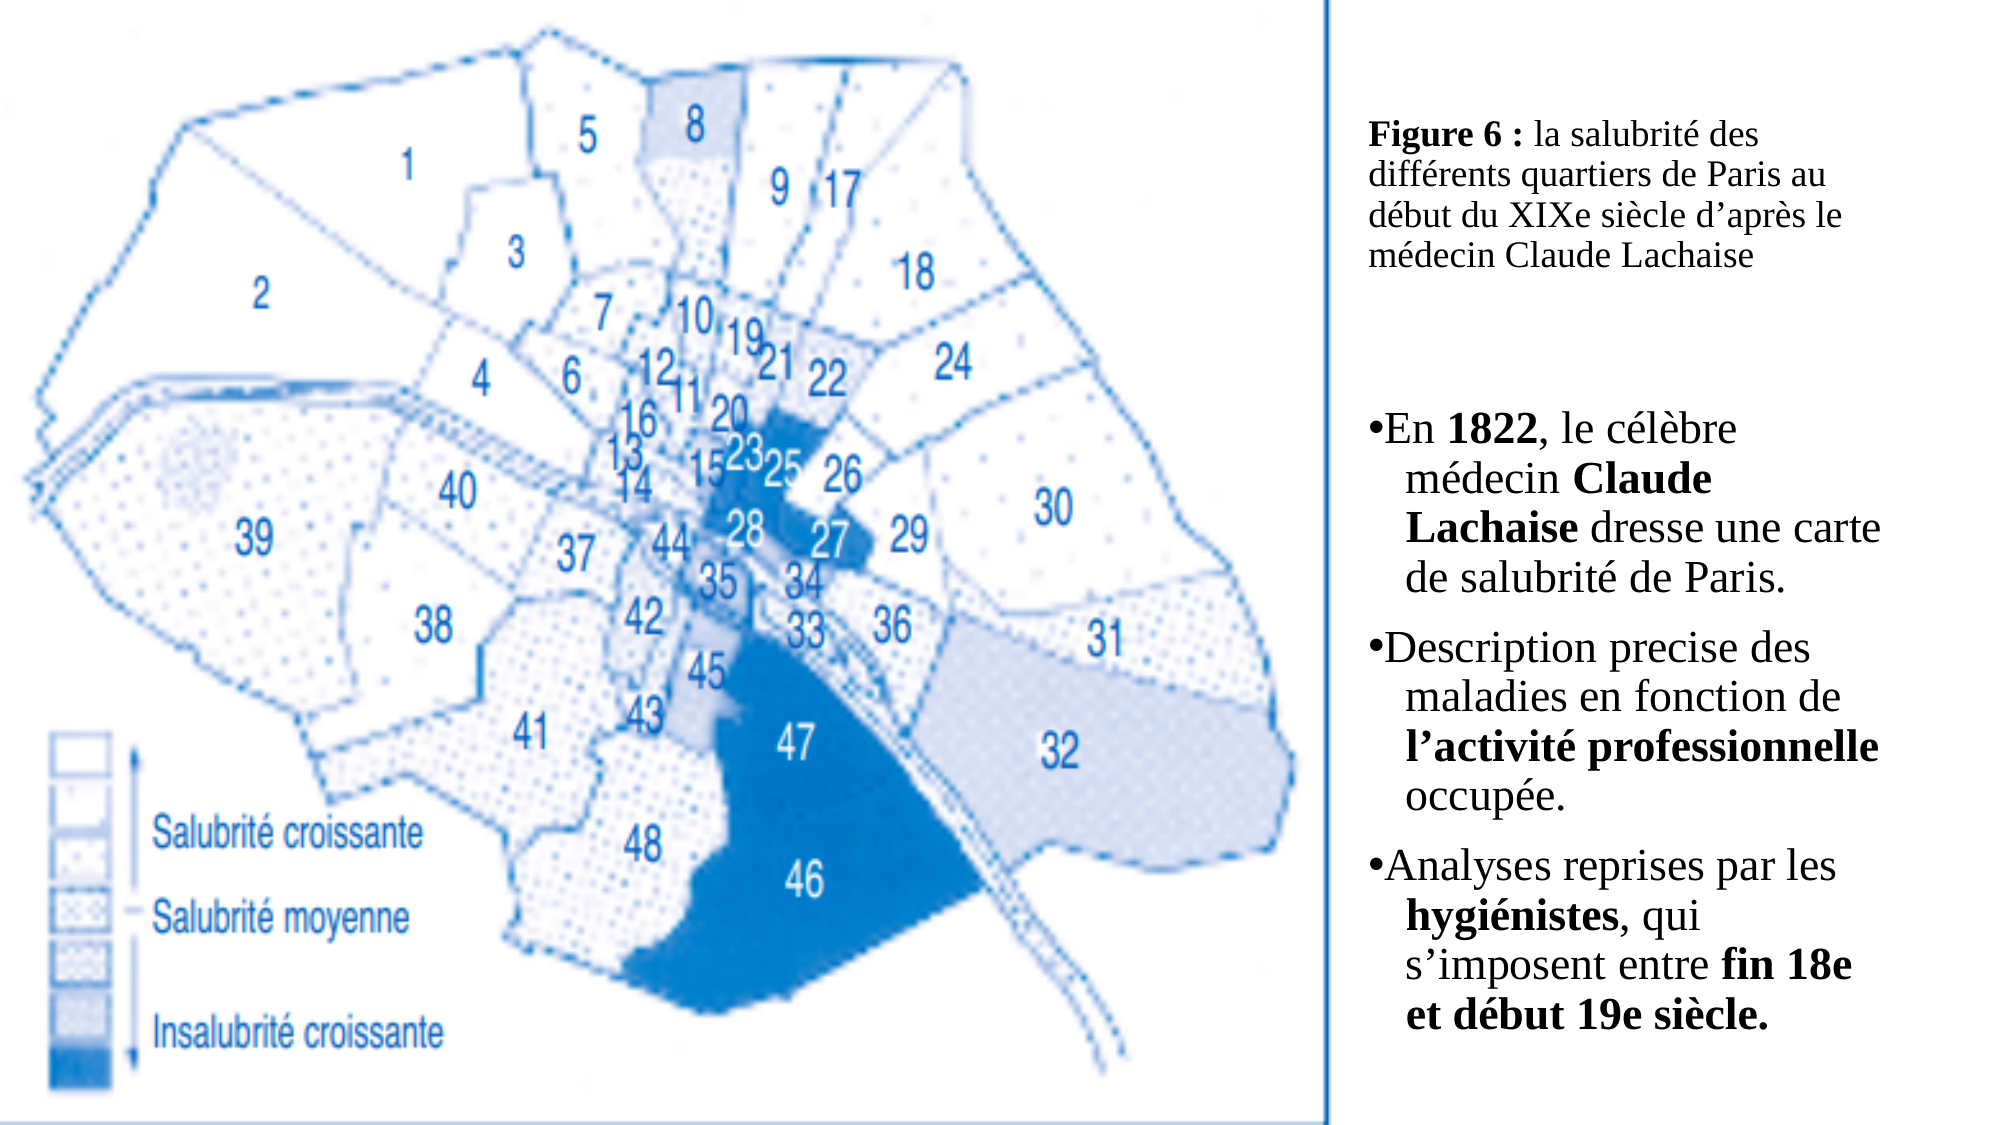

# Figure 6 : la salubrité des différents quartiers de Paris au début du XIXe siècle dʼaprès le médecin Claude Lachaise
En 1822, le célèbre médecin Claude Lachaise dresse une carte de salubrité de Paris.
Description precise des maladies en fonction de l’activité professionnelle occupée.
Analyses reprises par les hygiénistes, qui s’imposent entre fin 18e et début 19e siècle.